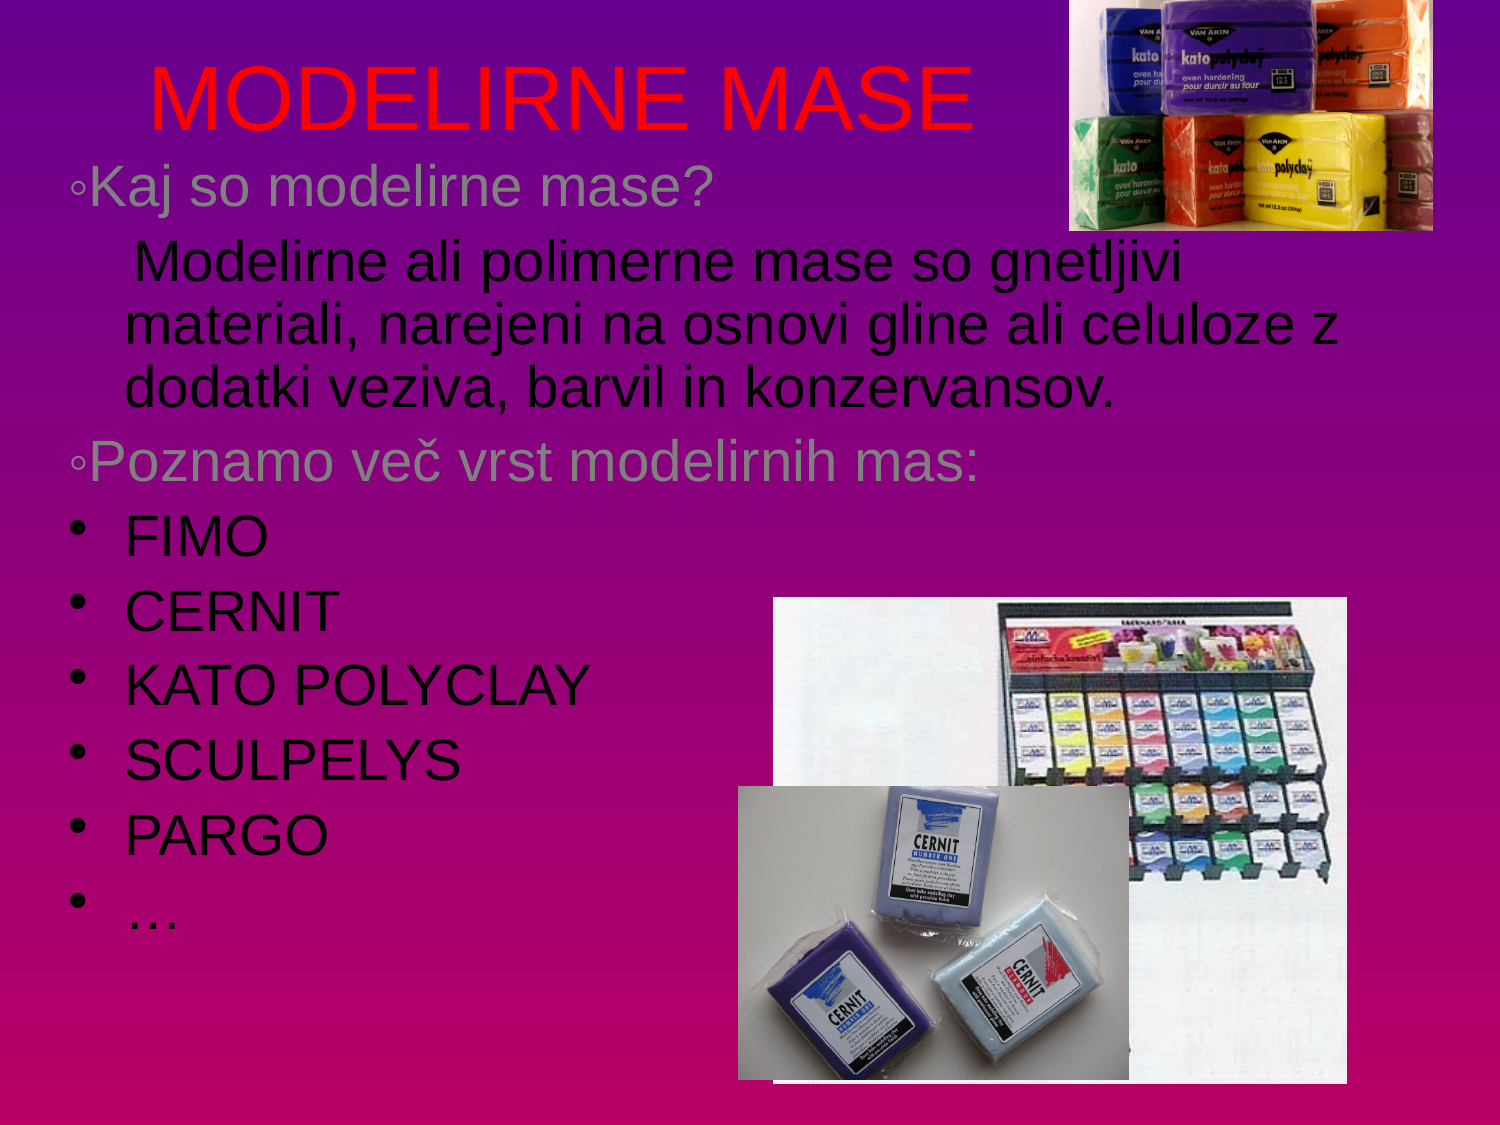

# MODELIRNE MASE
◦Kaj so modelirne mase?
 Modelirne ali polimerne mase so gnetljivi materiali, narejeni na osnovi gline ali celuloze z dodatki veziva, barvil in konzervansov.
◦Poznamo več vrst modelirnih mas:
FIMO
CERNIT
KATO POLYCLAY
SCULPELYS
PARGO
…